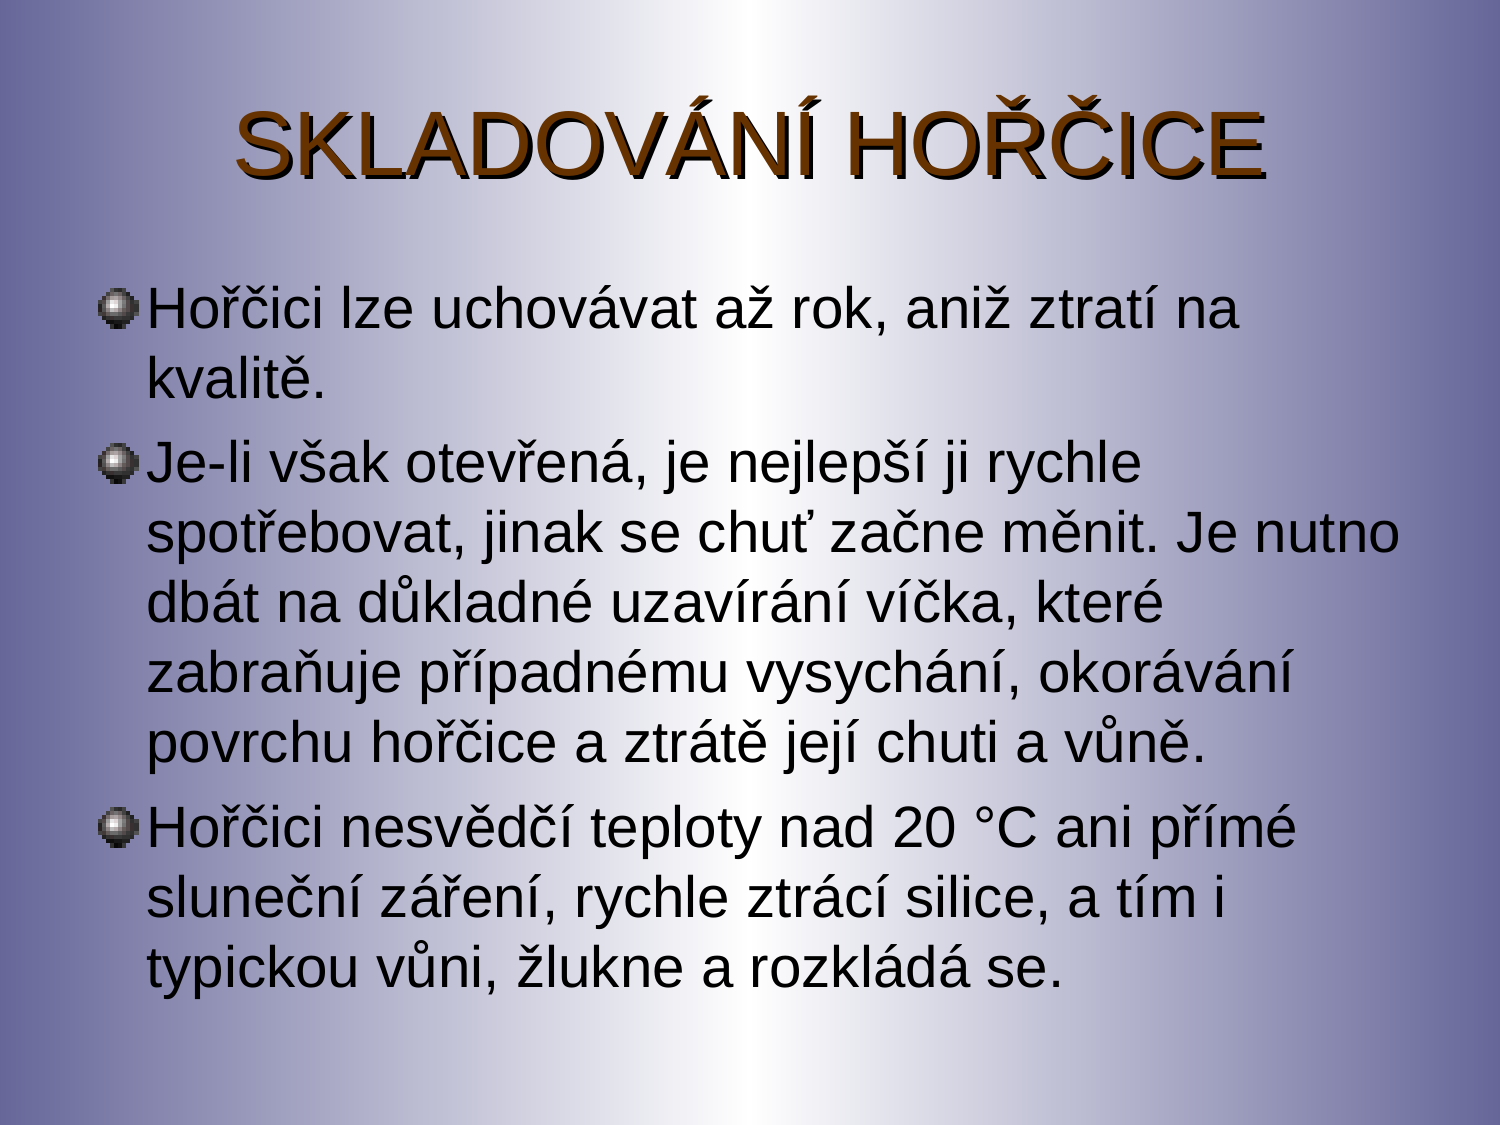

# SKLADOVÁNÍ HOŘČICE
Hořčici lze uchovávat až rok, aniž ztratí na kvalitě.
Je-li však otevřená, je nejlepší ji rychle spotřebovat, jinak se chuť začne měnit. Je nutno dbát na důkladné uzavírání víčka, které zabraňuje případnému vysychání, okorávání povrchu hořčice a ztrátě její chuti a vůně.
Hořčici nesvědčí teploty nad 20 °C ani přímé sluneční záření, rychle ztrácí silice, a tím i typickou vůni, žlukne a rozkládá se.